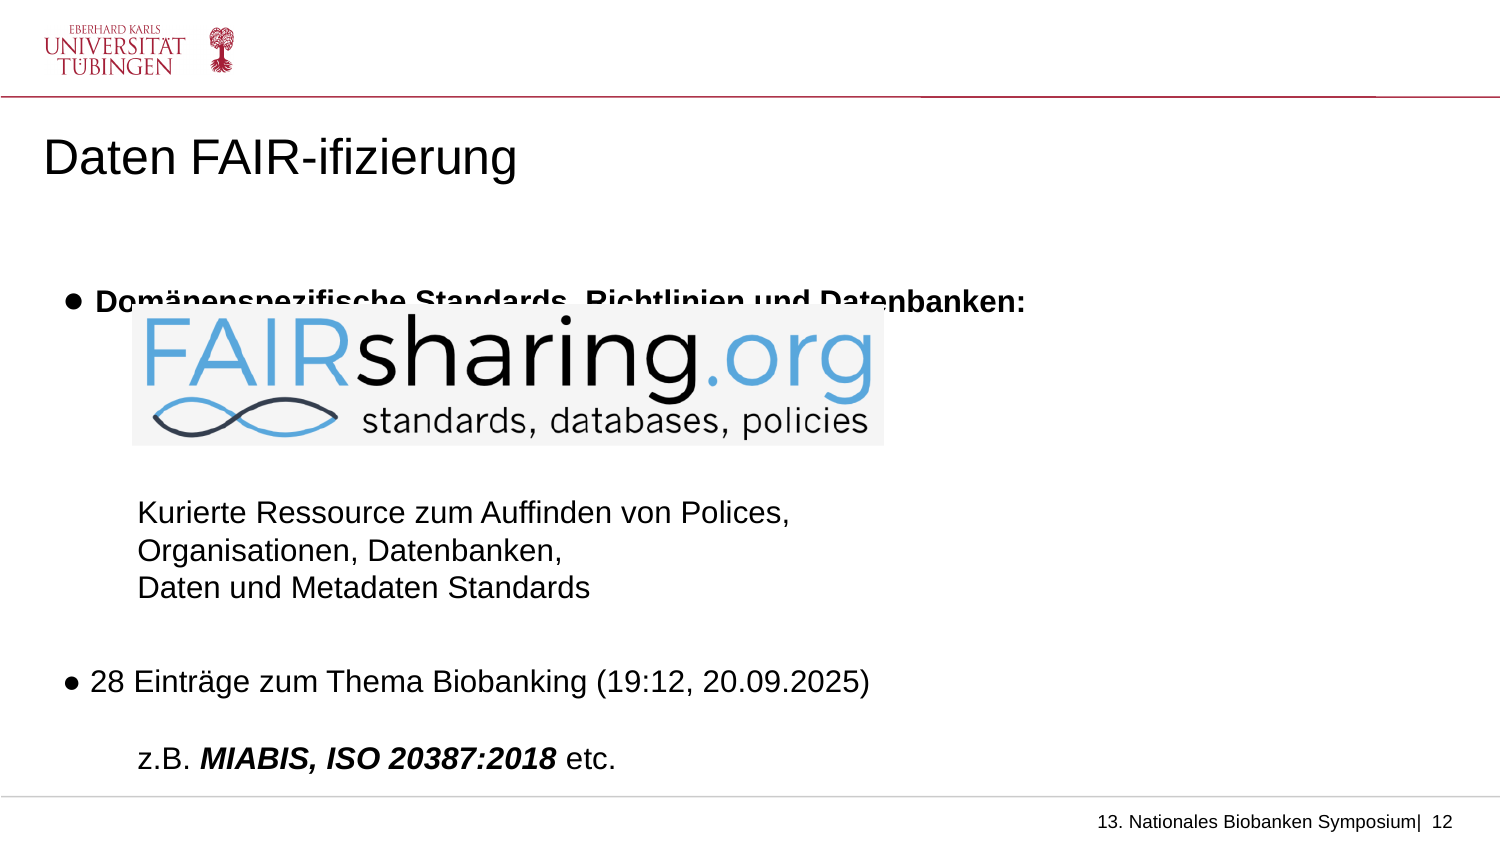

# Daten FAIR-ifizierung
● Domänenspezifische Standards, Richtlinien und Datenbanken:
Kurierte Ressource zum Auffinden von Polices,
Organisationen, Datenbanken,
Daten und Metadaten Standards
● 28 Einträge zum Thema Biobanking (19:12, 20.09.2025)
z.B. MIABIS, ISO 20387:2018 etc.